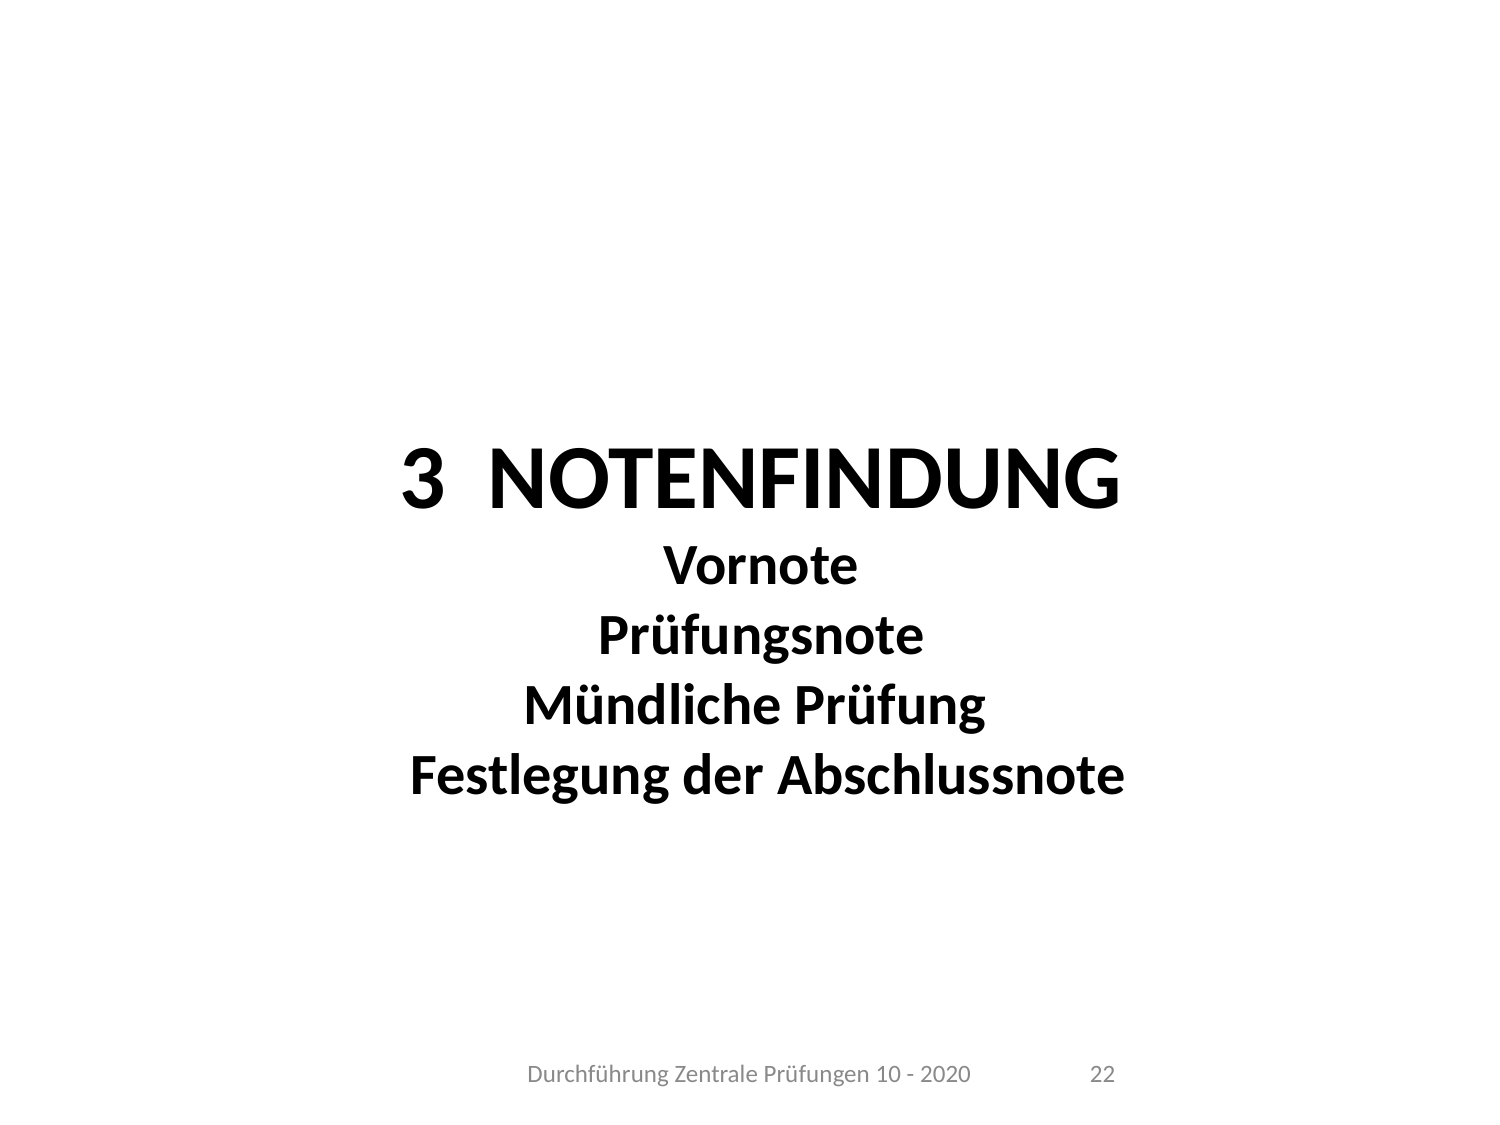

# 3 Notenfindung Vornote Prüfungsnote Mündliche Prüfung Festlegung der Abschlussnote
Durchführung Zentrale Prüfungen 10 - 2020